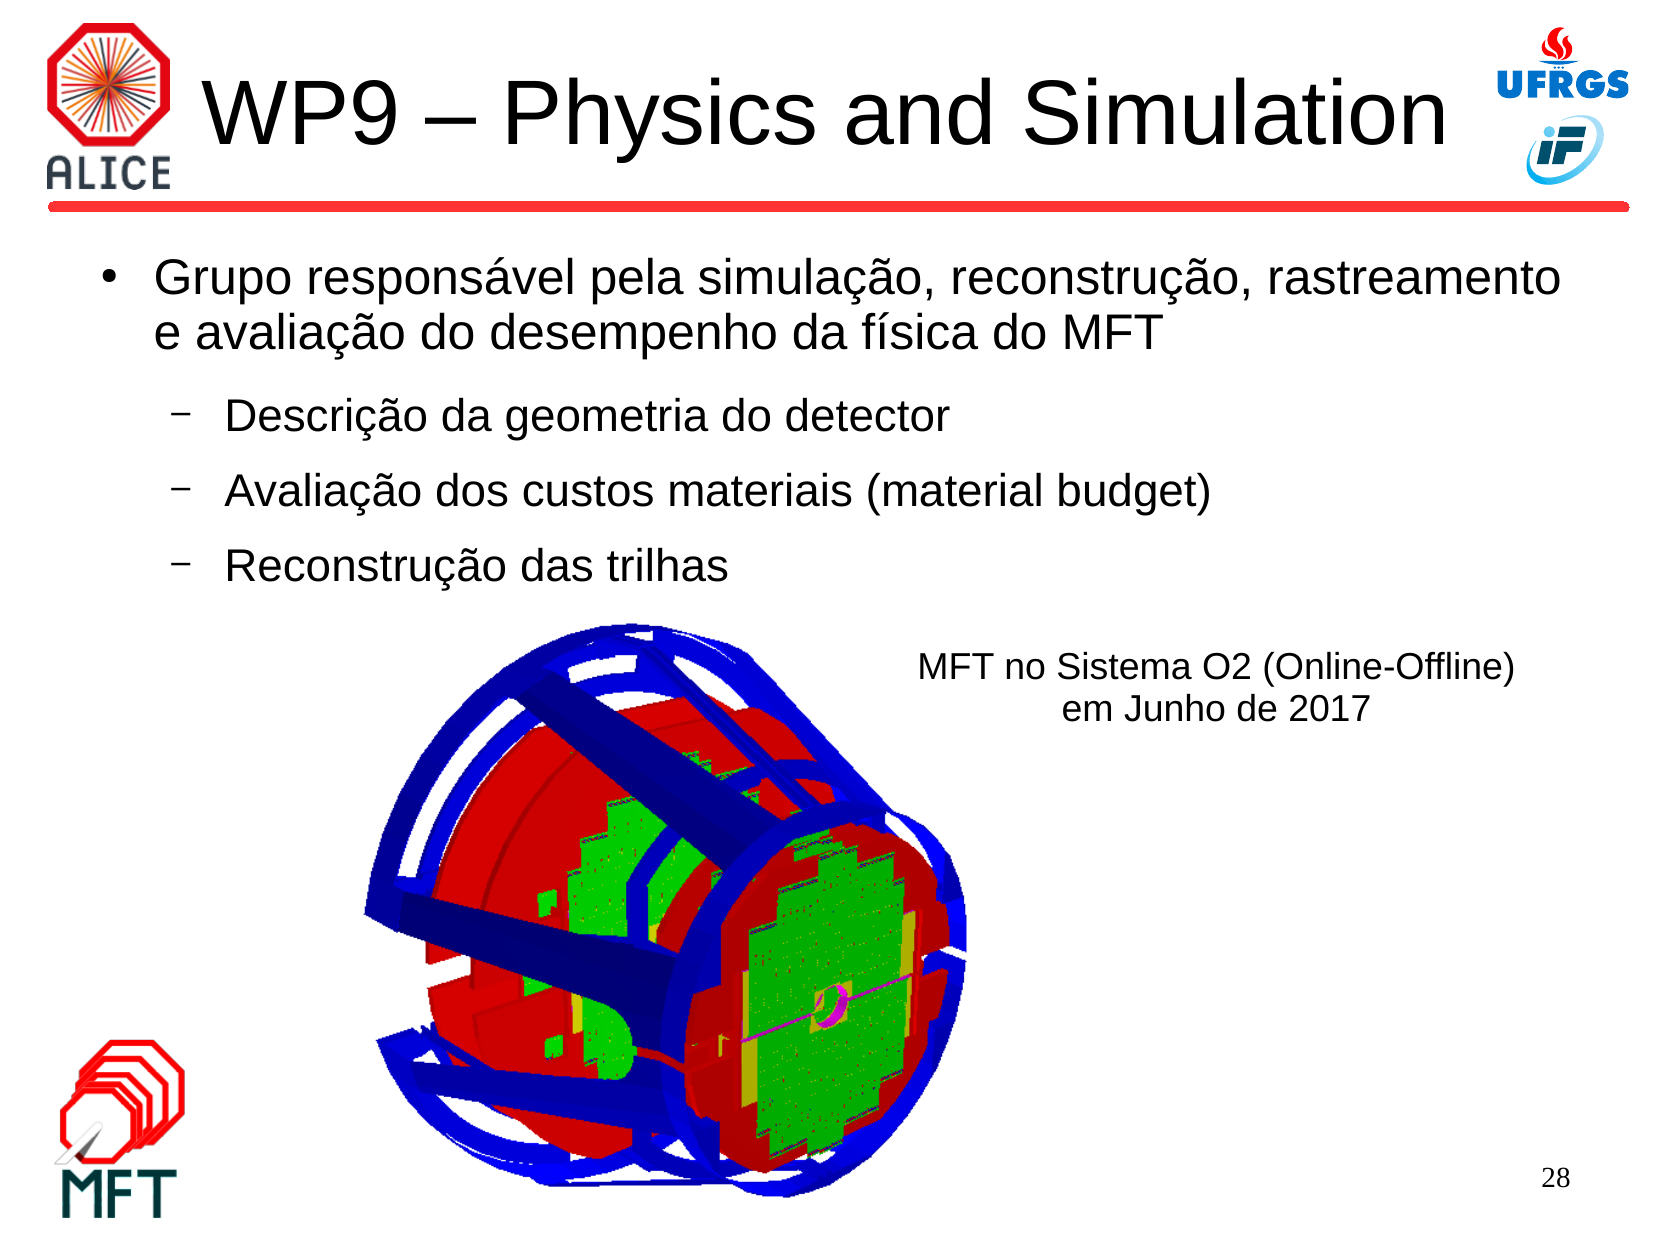

# WP9 – Physics and Simulation
Grupo responsável pela simulação, reconstrução, rastreamento e avaliação do desempenho da física do MFT
Descrição da geometria do detector
Avaliação dos custos materiais (material budget)
Reconstrução das trilhas
MFT no Sistema O2 (Online-Offline)
em Junho de 2017
28